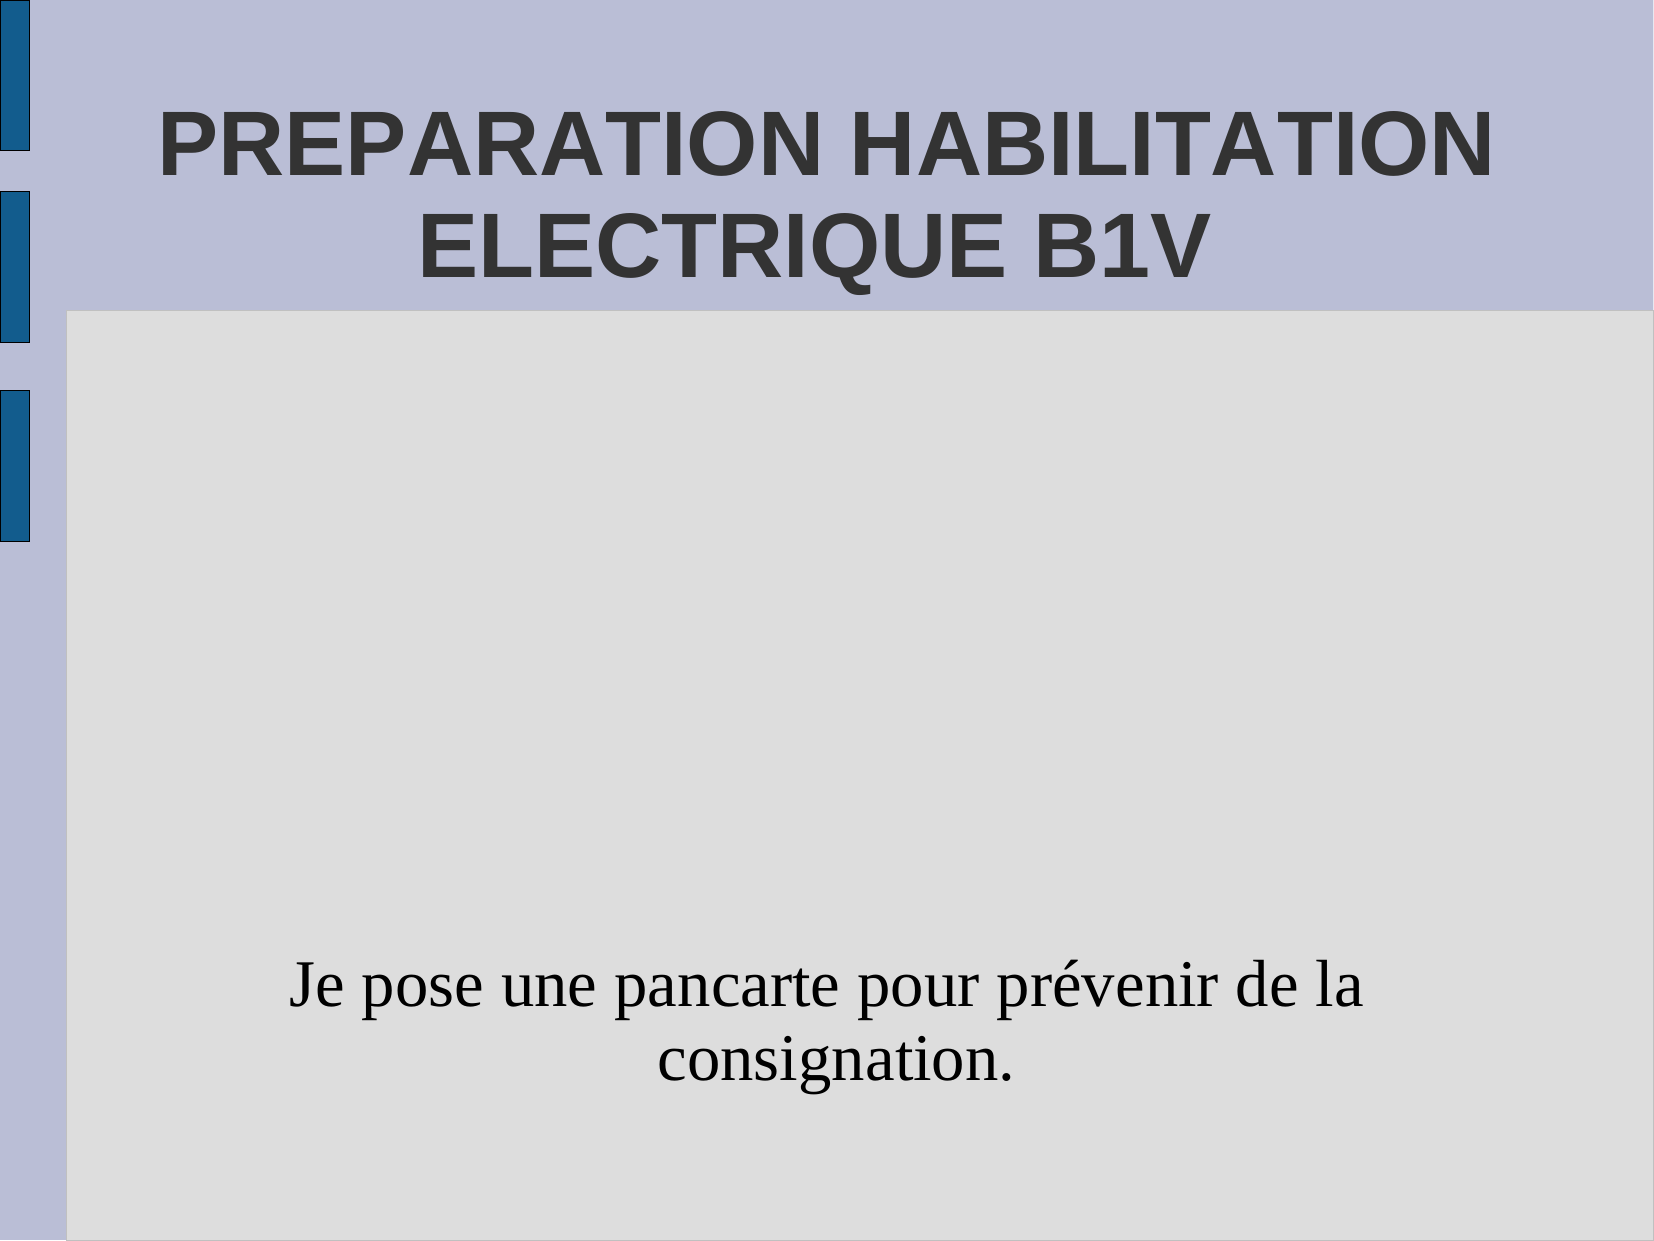

# PREPARATION HABILITATION ELECTRIQUE B1V
Je pose une pancarte pour prévenir de la consignation.